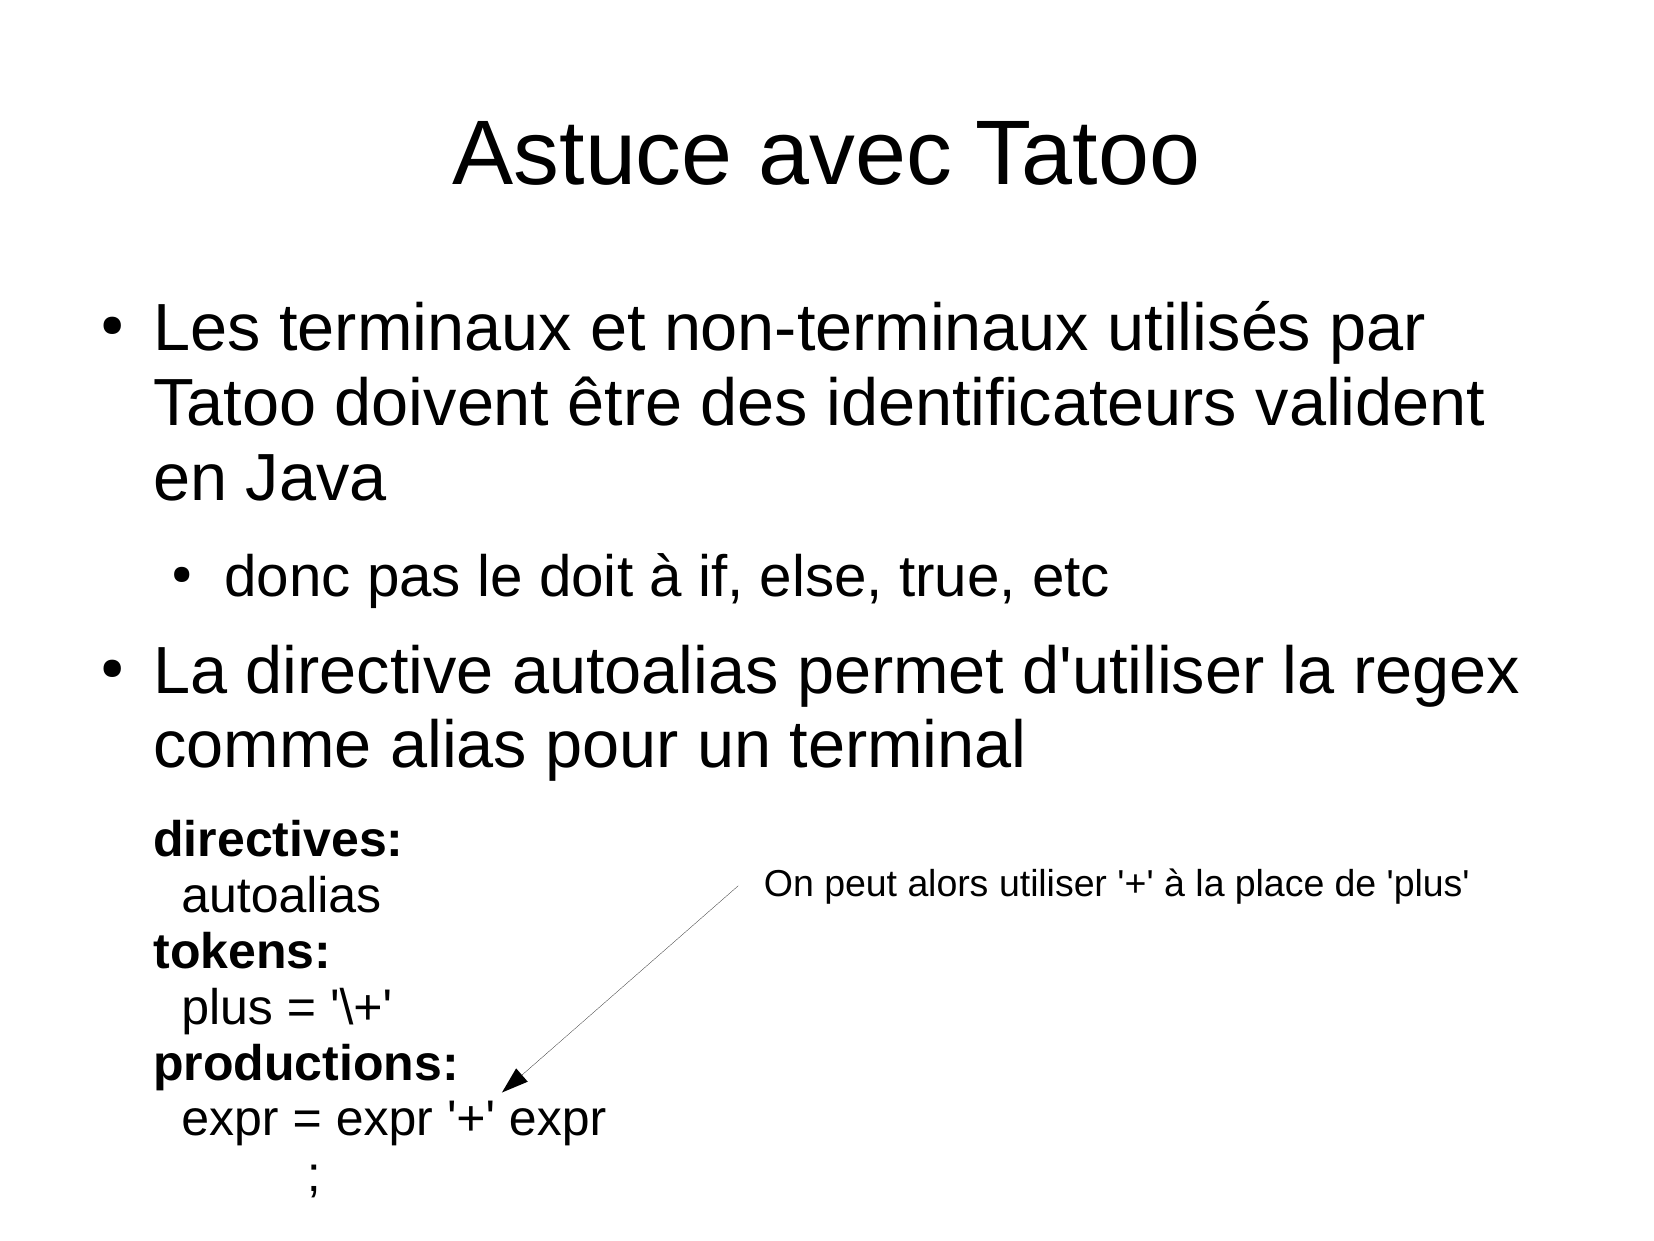

# Astuce avec Tatoo
Les terminaux et non-terminaux utilisés par Tatoo doivent être des identificateurs valident en Java
donc pas le doit à if, else, true, etc
La directive autoalias permet d'utiliser la regex comme alias pour un terminal
directives:
 autoalias
tokens:
 plus = '\+'
productions:
 expr = expr '+' expr
 ;
On peut alors utiliser '+' à la place de 'plus'